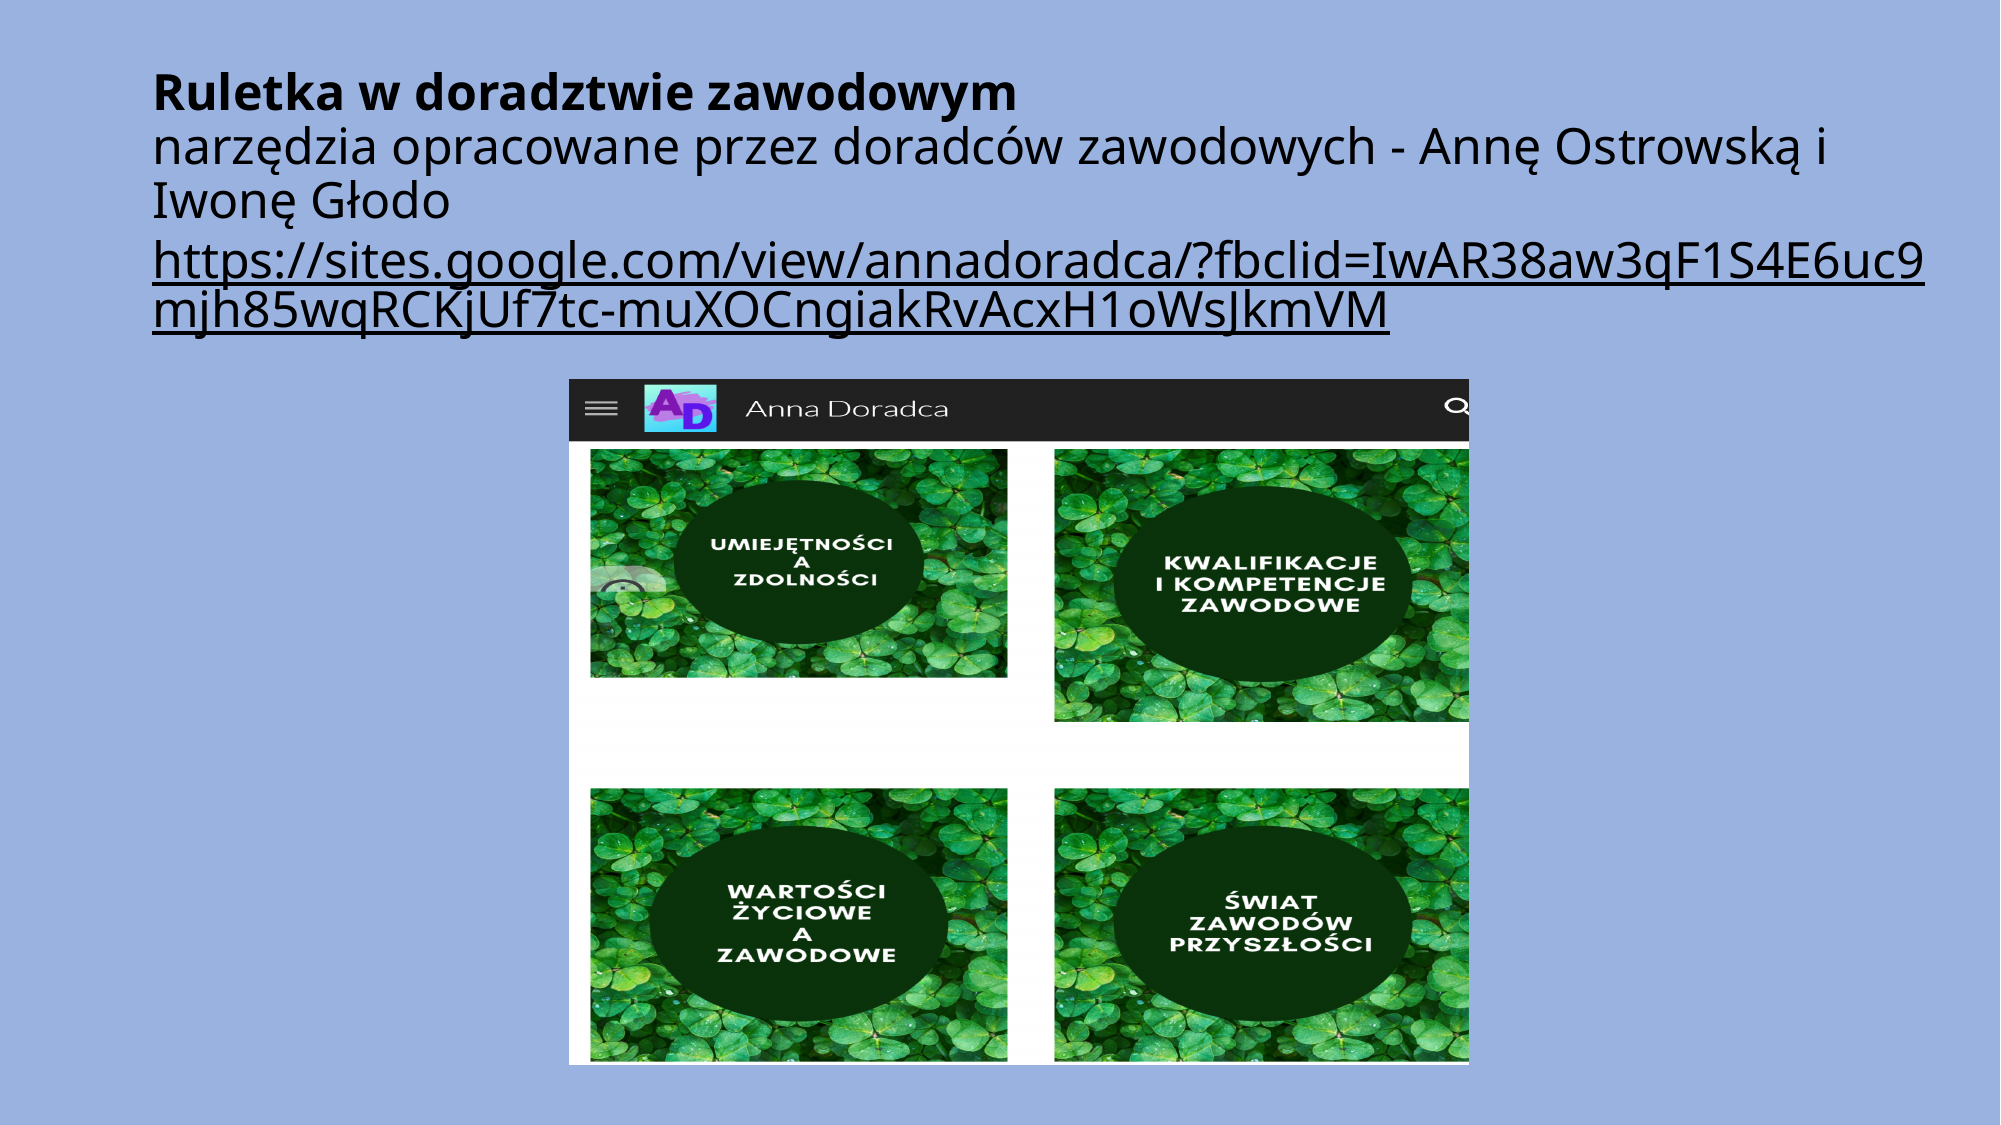

# Ruletka w doradztwie zawodowym narzędzia opracowane przez doradców zawodowych - Annę Ostrowską i Iwonę Głodo https://sites.google.com/view/annadoradca/?fbclid=IwAR38aw3qF1S4E6uc9mjh85wqRCKjUf7tc-muXOCngiakRvAcxH1oWsJkmVM